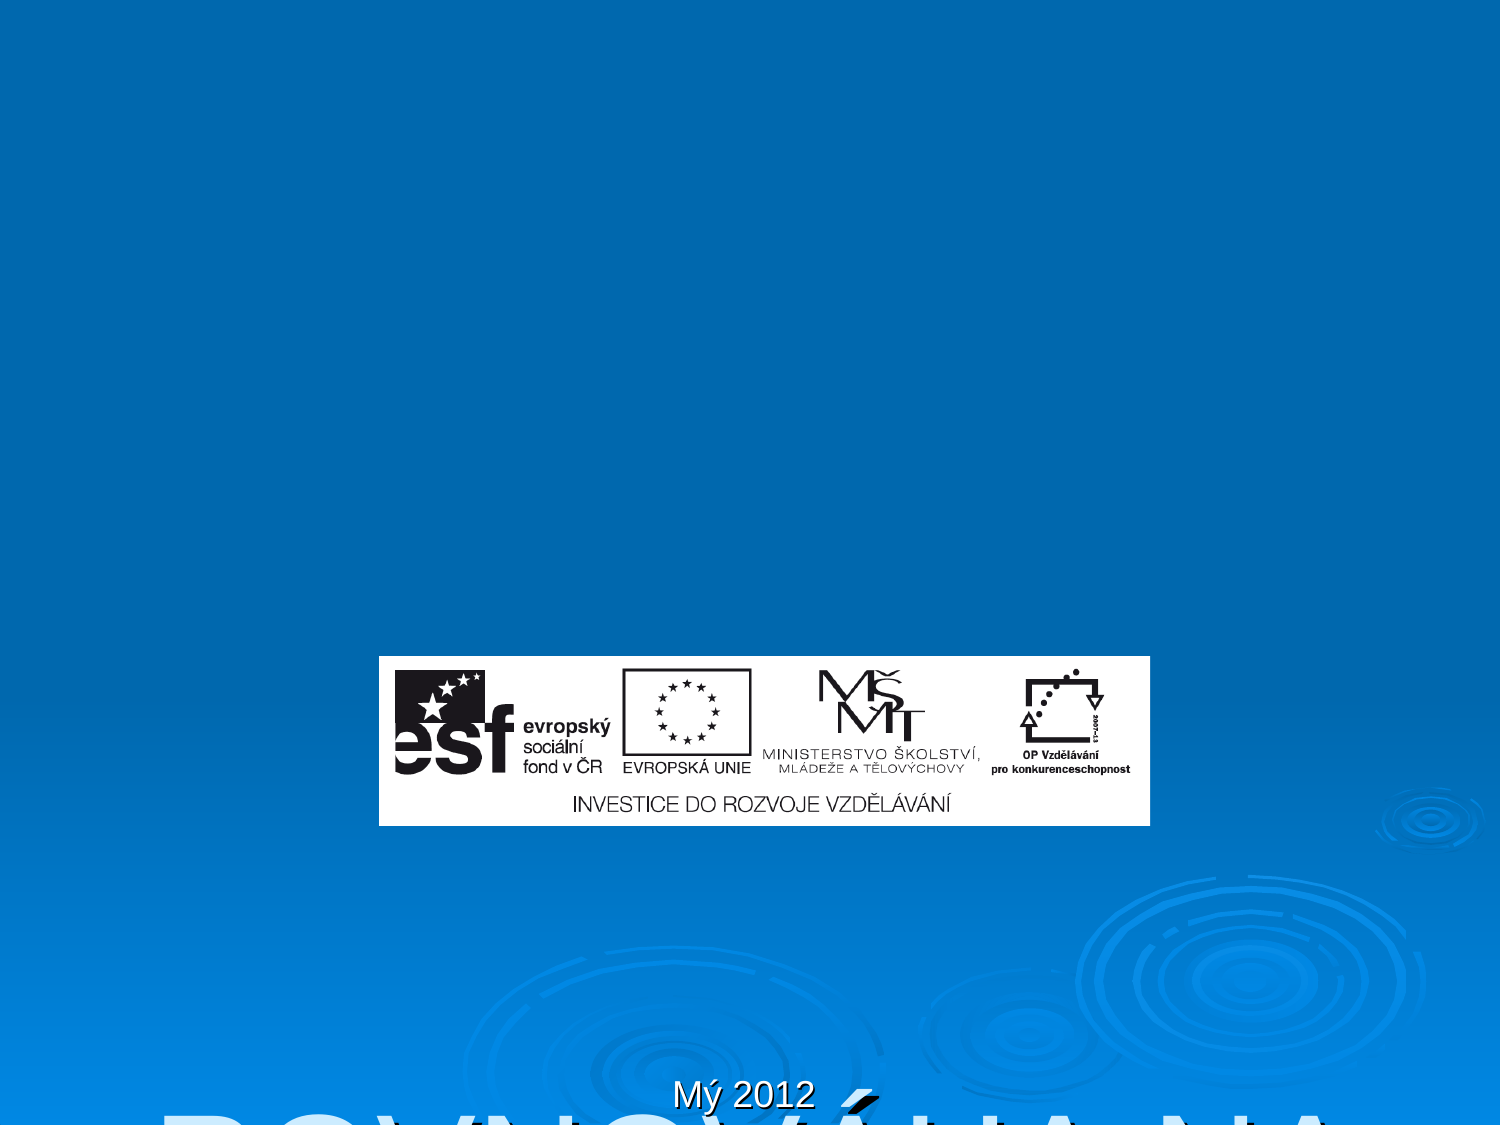

# ROVNOVÁHA NA PÁCE - UPÍNKA - Předmět: NÁSTROJAŘSKÁ TECHNOLOGIE
Mý 2012